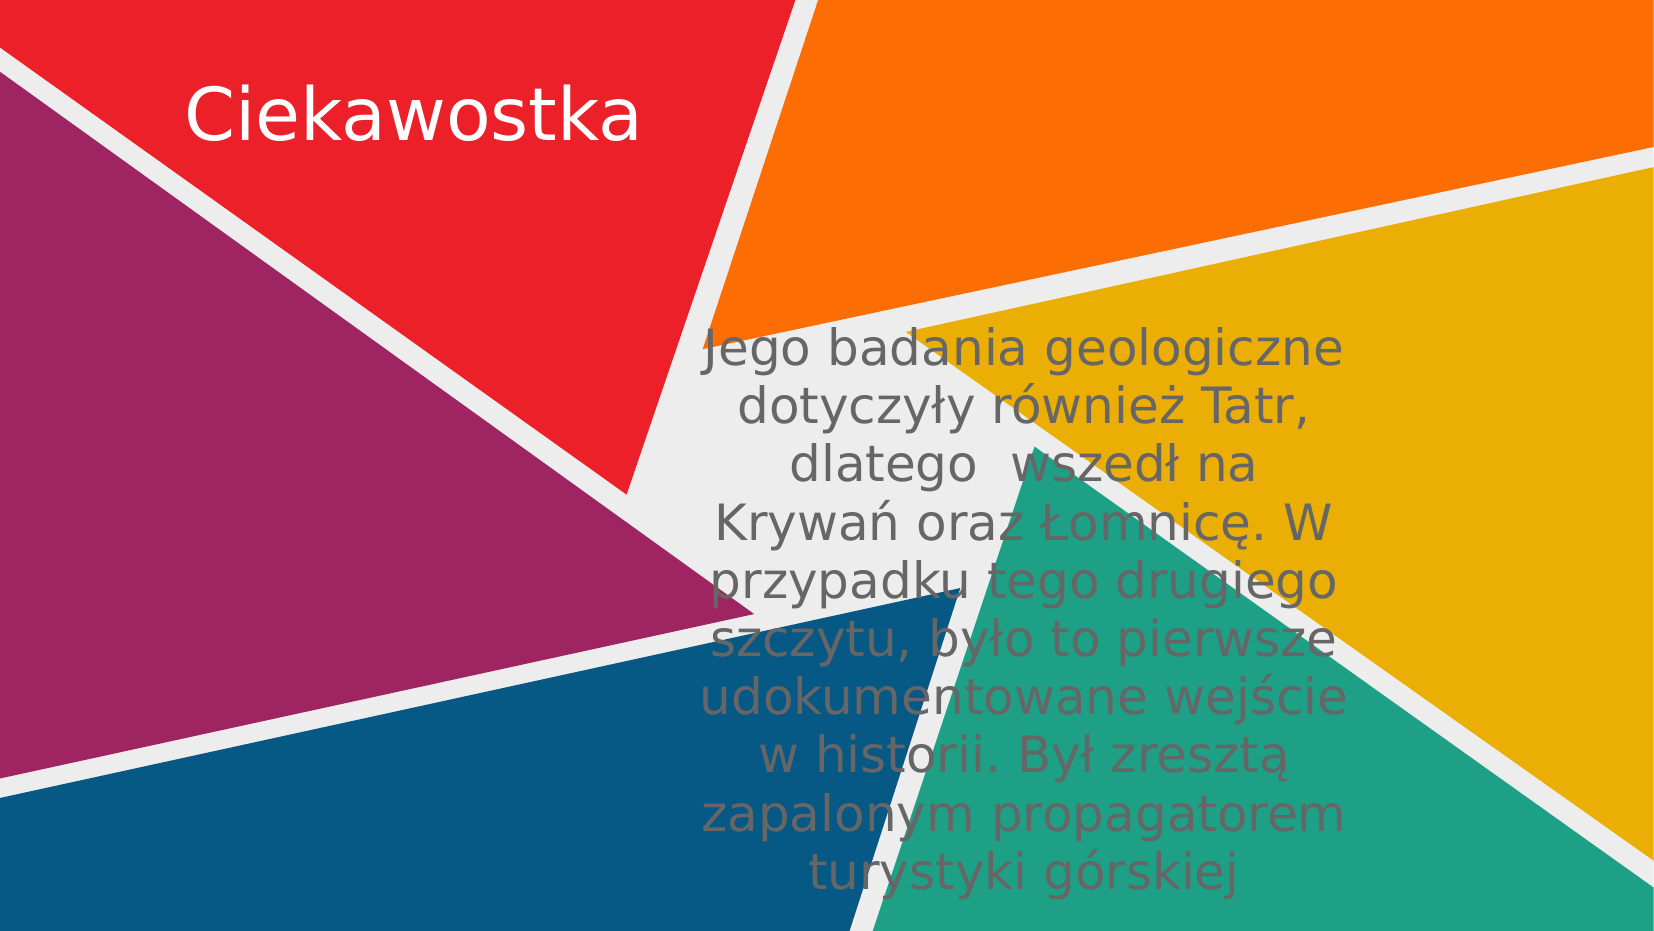

# Ciekawostka
Jego badania geologiczne dotyczyły również Tatr, dlatego wszedł na Krywań oraz Łomnicę. W przypadku tego drugiego szczytu, było to pierwsze udokumentowane wejście w historii. Był zresztą zapalonym propagatorem turystyki górskiej